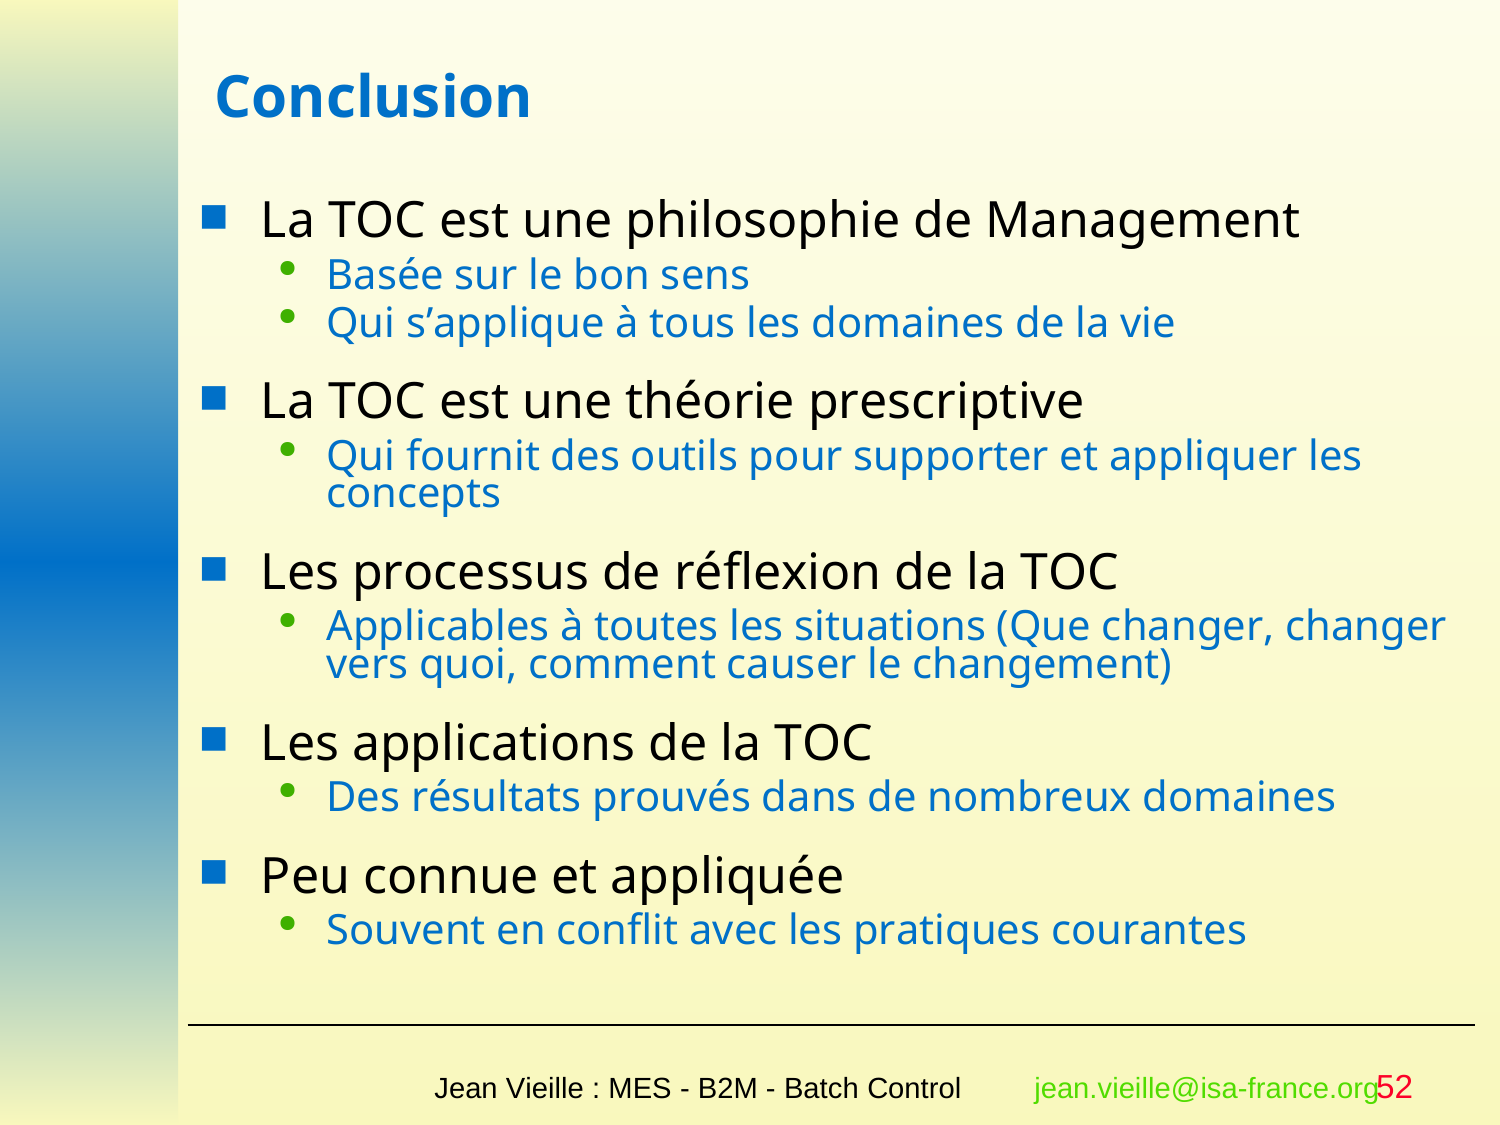

# Conclusion
La TOC est une philosophie de Management
Basée sur le bon sens
Qui s’applique à tous les domaines de la vie
La TOC est une théorie prescriptive
Qui fournit des outils pour supporter et appliquer les concepts
Les processus de réflexion de la TOC
Applicables à toutes les situations (Que changer, changer vers quoi, comment causer le changement)
Les applications de la TOC
Des résultats prouvés dans de nombreux domaines
Peu connue et appliquée
Souvent en conflit avec les pratiques courantes